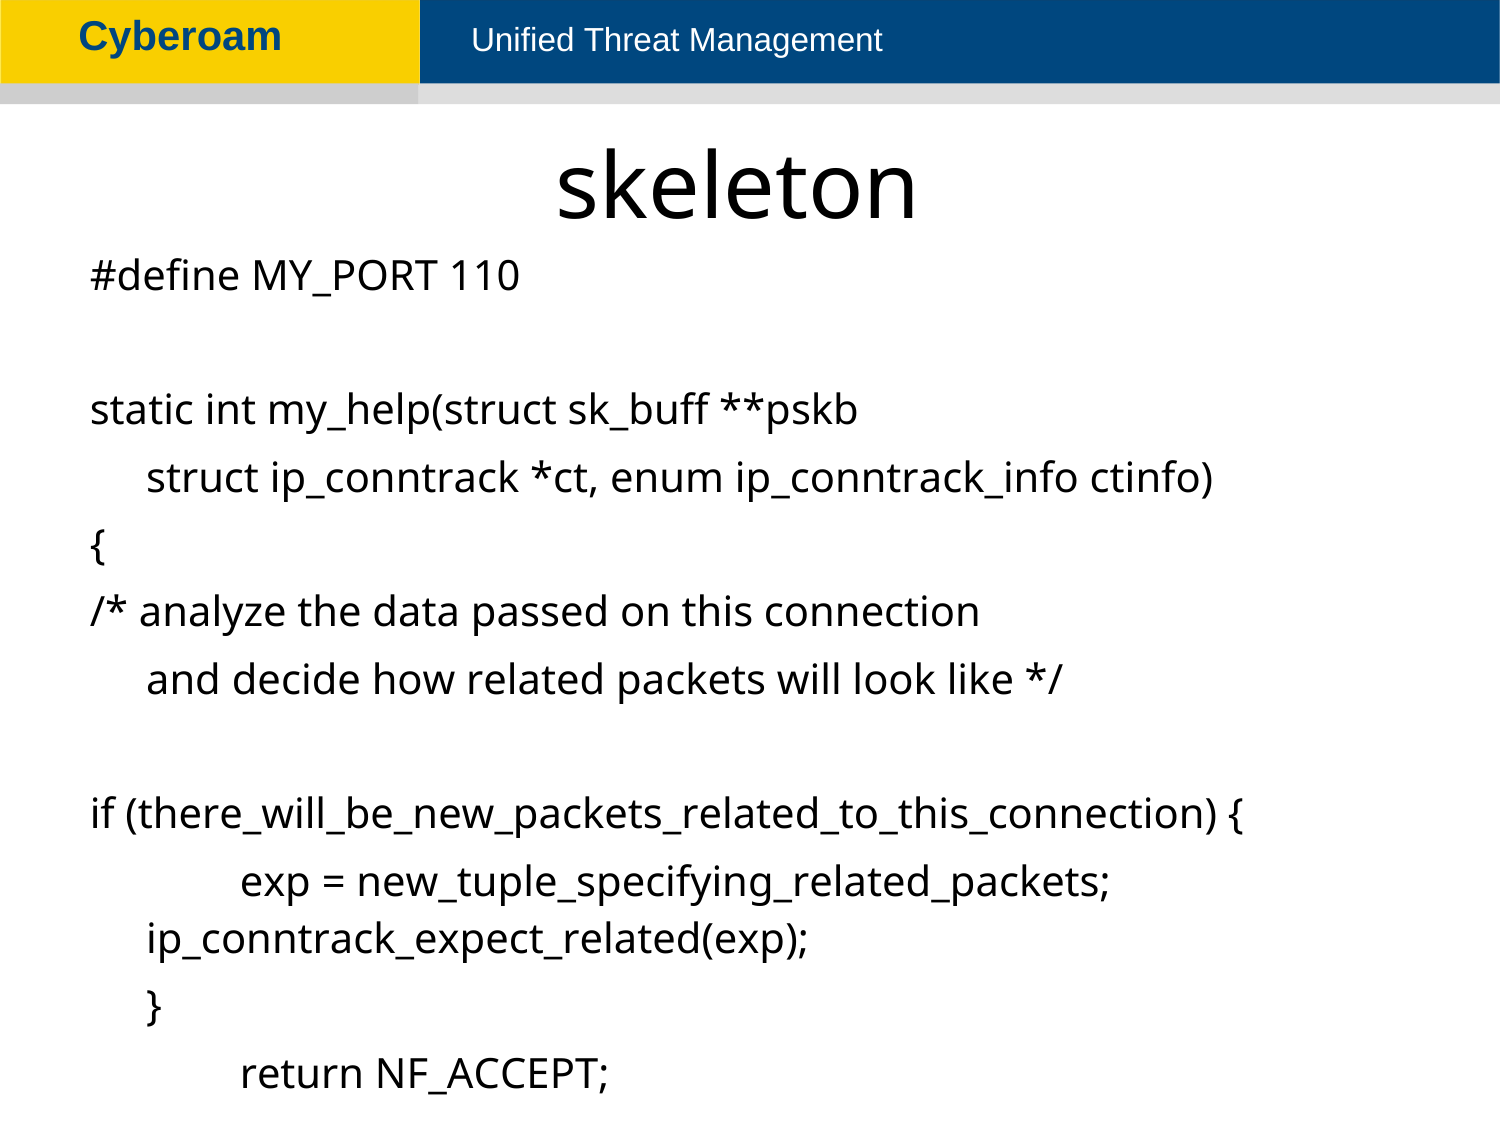

# skeleton
#define MY_PORT 110
static int my_help(struct sk_buff **pskb
	struct ip_conntrack *ct, enum ip_conntrack_info ctinfo)
{
/* analyze the data passed on this connection
	and decide how related packets will look like */
if (there_will_be_new_packets_related_to_this_connection) {
		exp = new_tuple_specifying_related_packets; 	ip_conntrack_expect_related(exp);
	}
		return NF_ACCEPT;
}